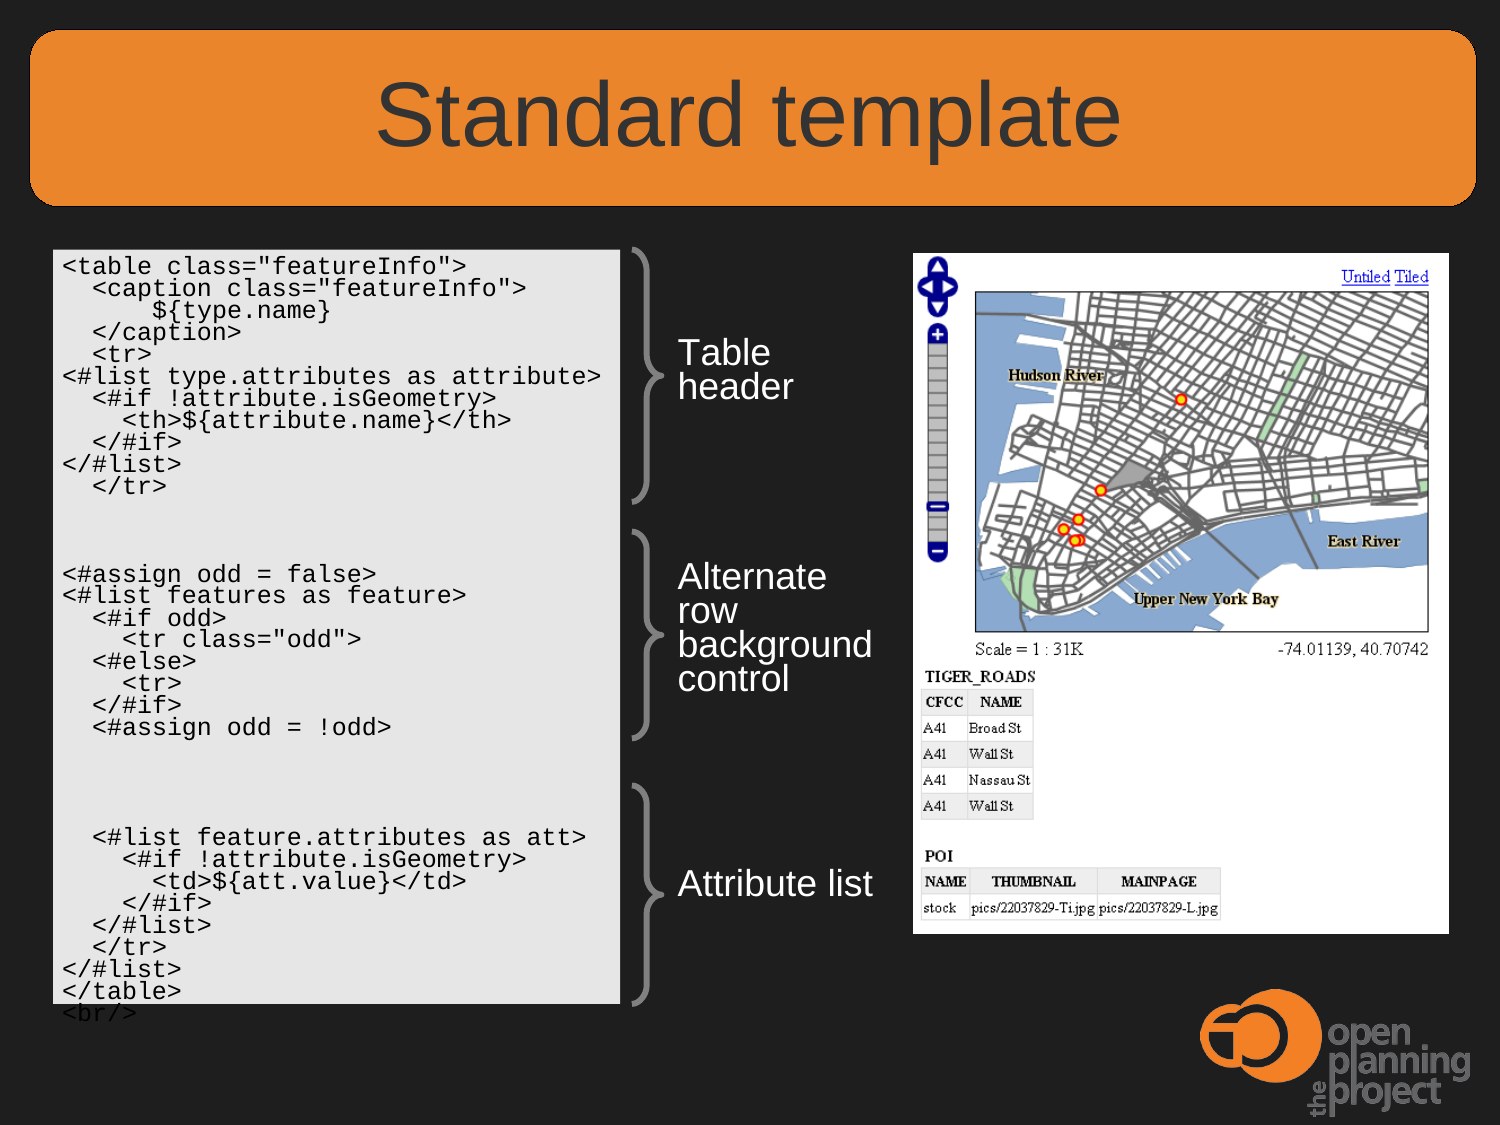

# Standard template
<table class="featureInfo">
 <caption class="featureInfo">
 ${type.name}
 </caption>
 <tr>
<#list type.attributes as attribute>
 <#if !attribute.isGeometry>
 <th>${attribute.name}</th>
 </#if>
</#list>
 </tr>
<#assign odd = false>
<#list features as feature>
 <#if odd>
 <tr class="odd">
 <#else>
 <tr>
 </#if>
 <#assign odd = !odd>
 <#list feature.attributes as att>
 <#if !attribute.isGeometry>
 <td>${att.value}</td>
 </#if>
 </#list>
 </tr>
</#list>
</table>
<br/>
Table
header
Alternate
row
background
control
Attribute list